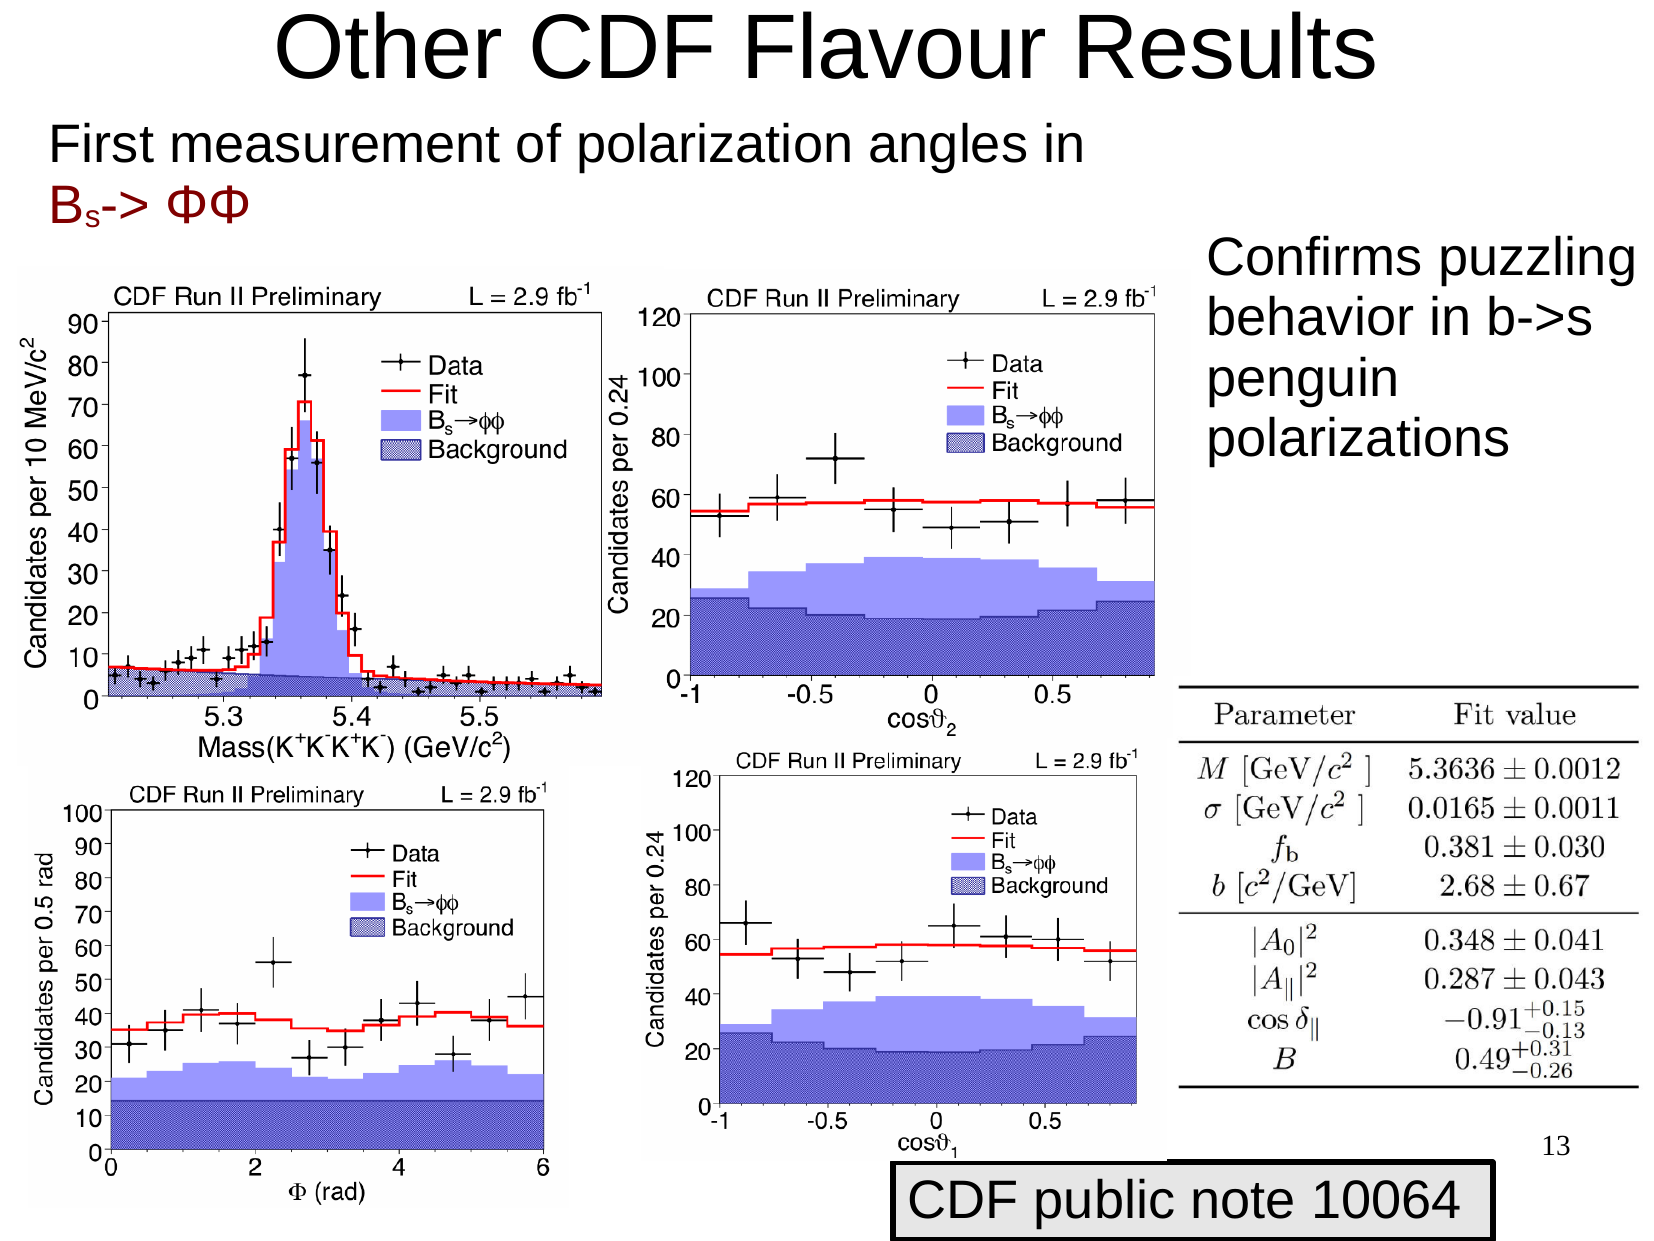

# Other CDF Flavour Results
First measurement of polarization angles in Bs-> ΦΦ
Confirms puzzling behavior in b->s penguin polarizations
13
CDF public note 10064